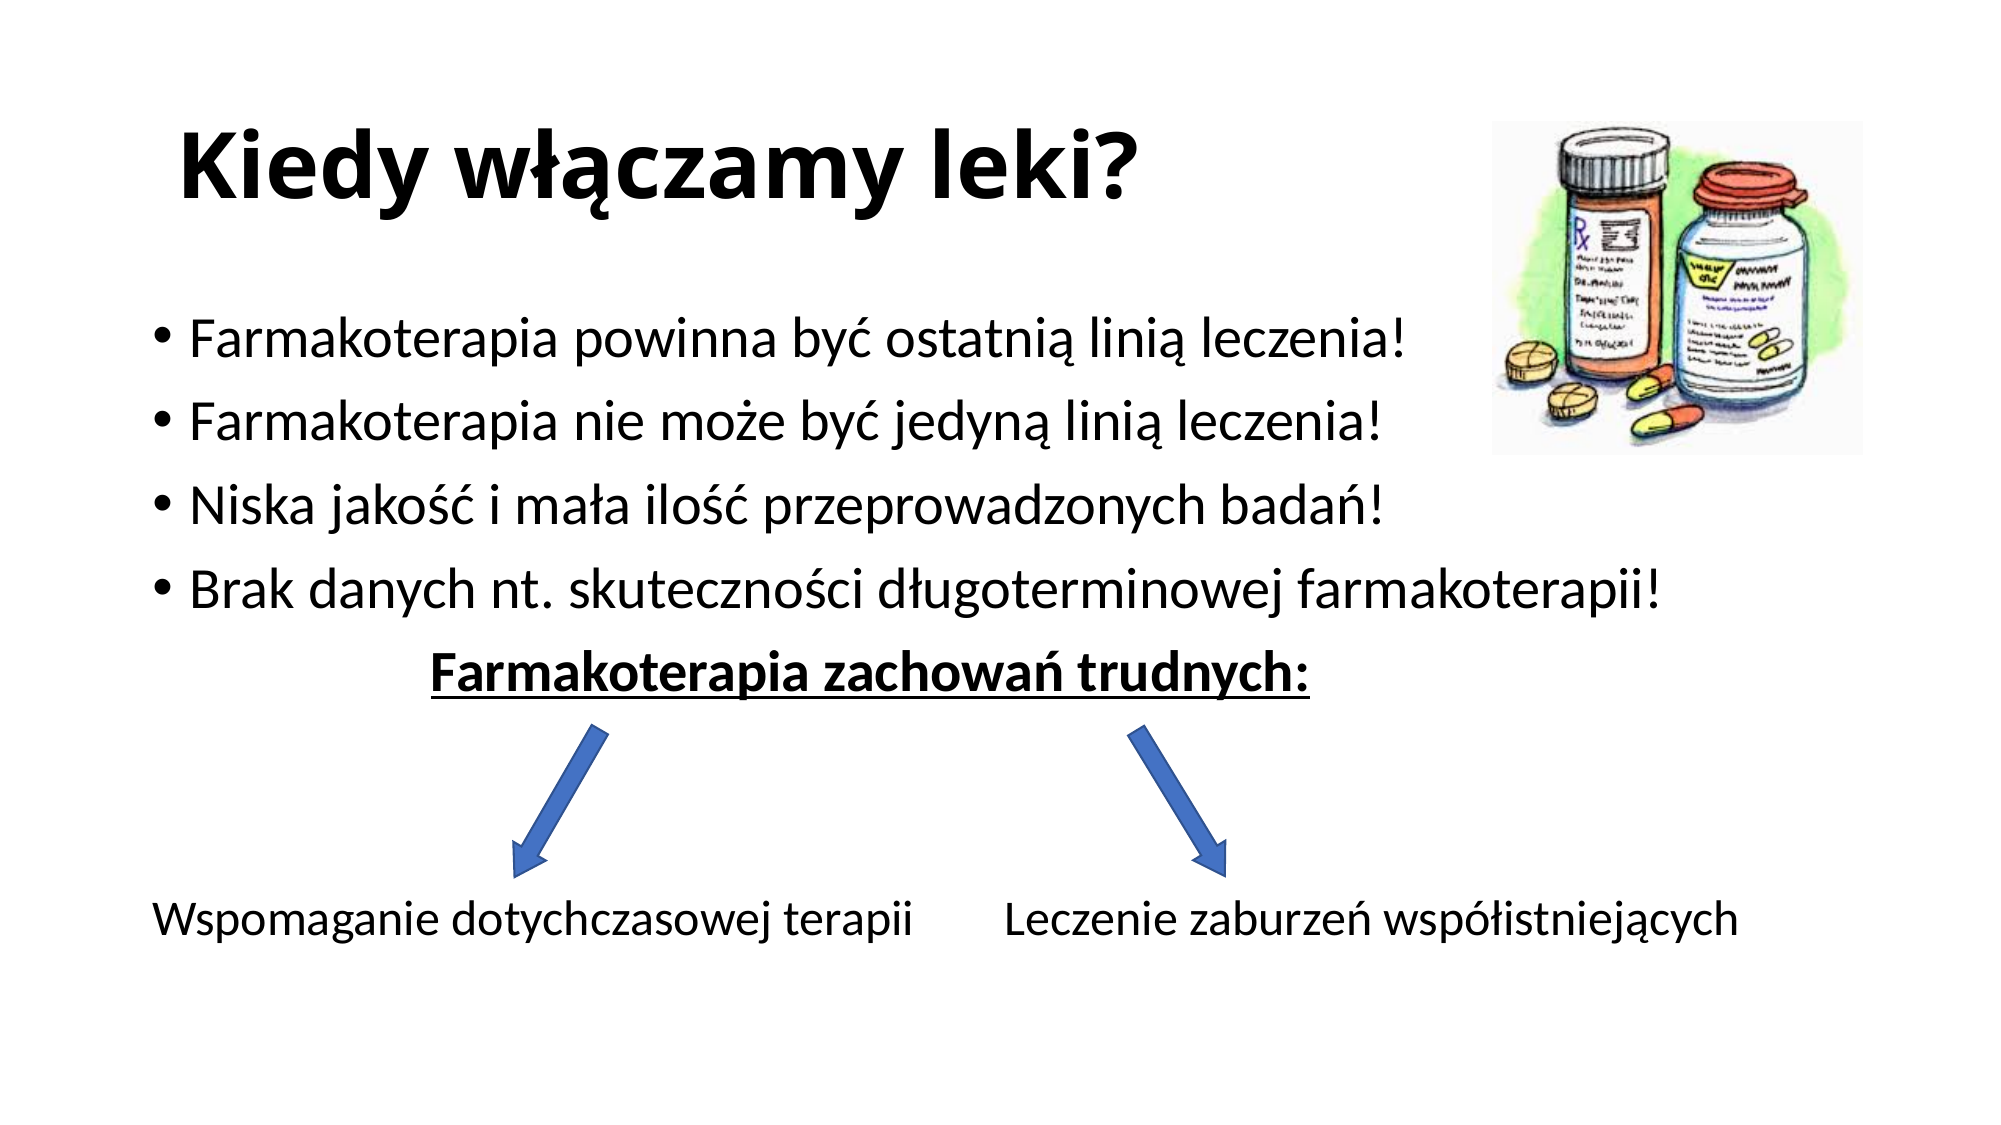

# Kiedy włączamy leki?
Farmakoterapia powinna być ostatnią linią leczenia!
Farmakoterapia nie może być jedyną linią leczenia!
Niska jakość i mała ilość przeprowadzonych badań!
Brak danych nt. skuteczności długoterminowej farmakoterapii!
 Farmakoterapia zachowań trudnych:
Wspomaganie dotychczasowej terapii Leczenie zaburzeń współistniejących